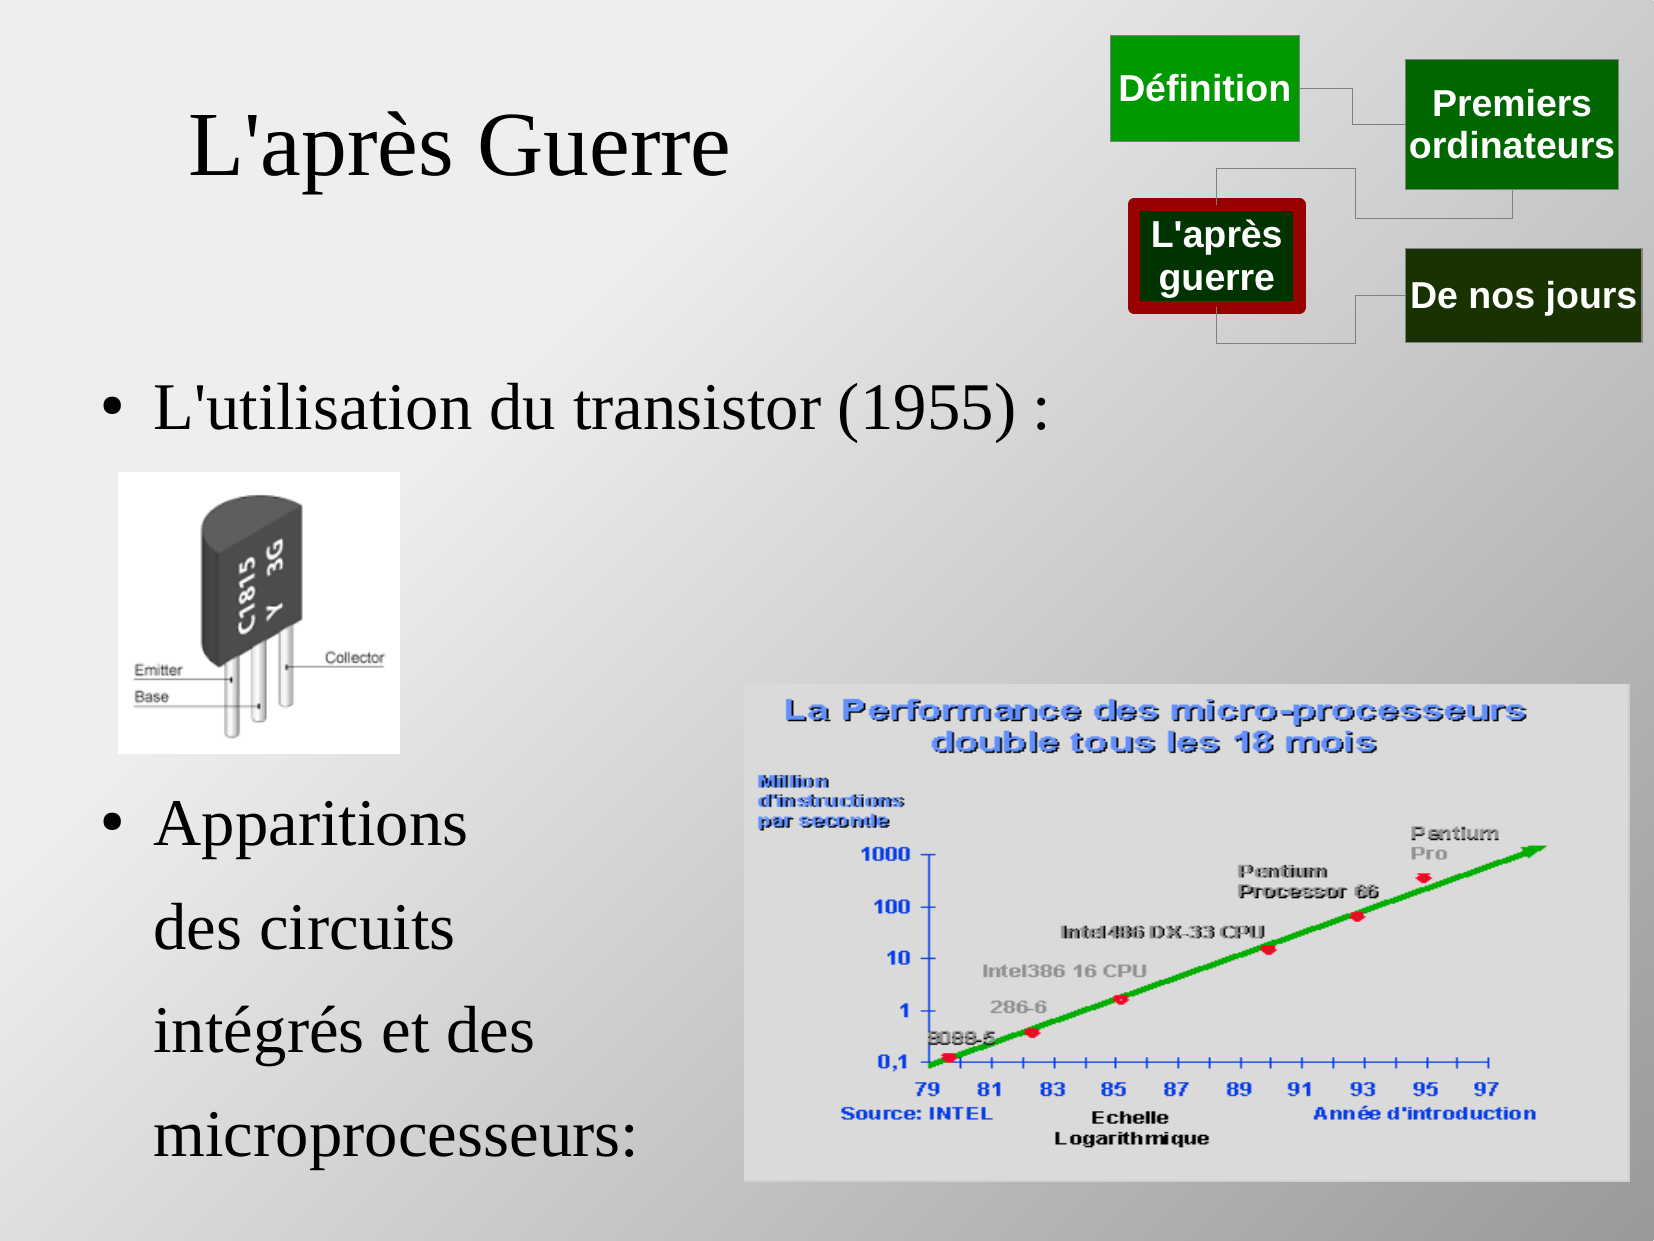

Définition
# L'après Guerre
Premiers
ordinateurs
L'après
guerre
De nos jours
L'utilisation du transistor (1955) :
Apparitions
des circuits
intégrés et des
microprocesseurs: